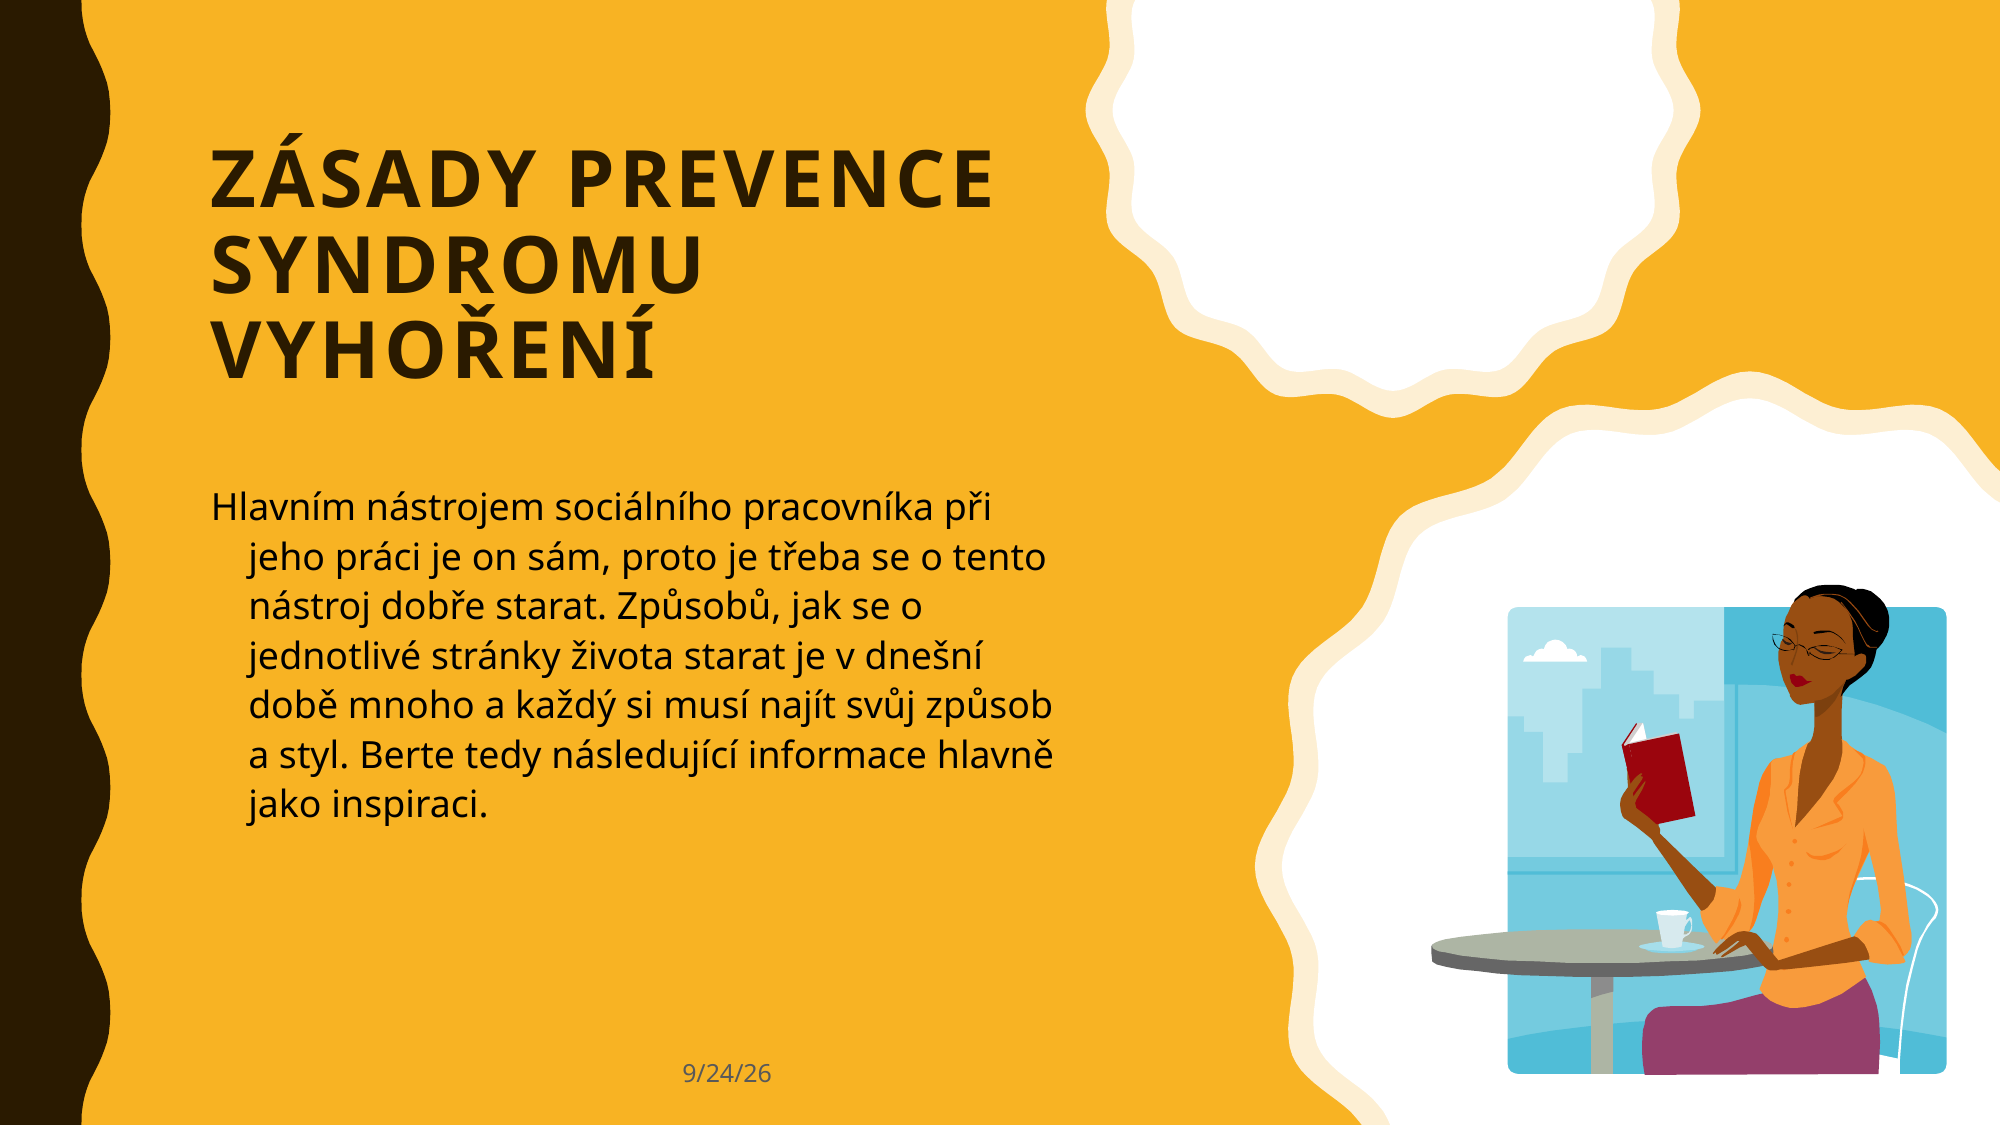

# Zásady prevence syndromu vyhoření
Hlavním nástrojem sociálního pracovníka při jeho práci je on sám, proto je třeba se o tento nástroj dobře starat. Způsobů, jak se o jednotlivé stránky života starat je v dnešní době mnoho a každý si musí najít svůj způsob a styl. Berte tedy následující informace hlavně jako inspiraci.